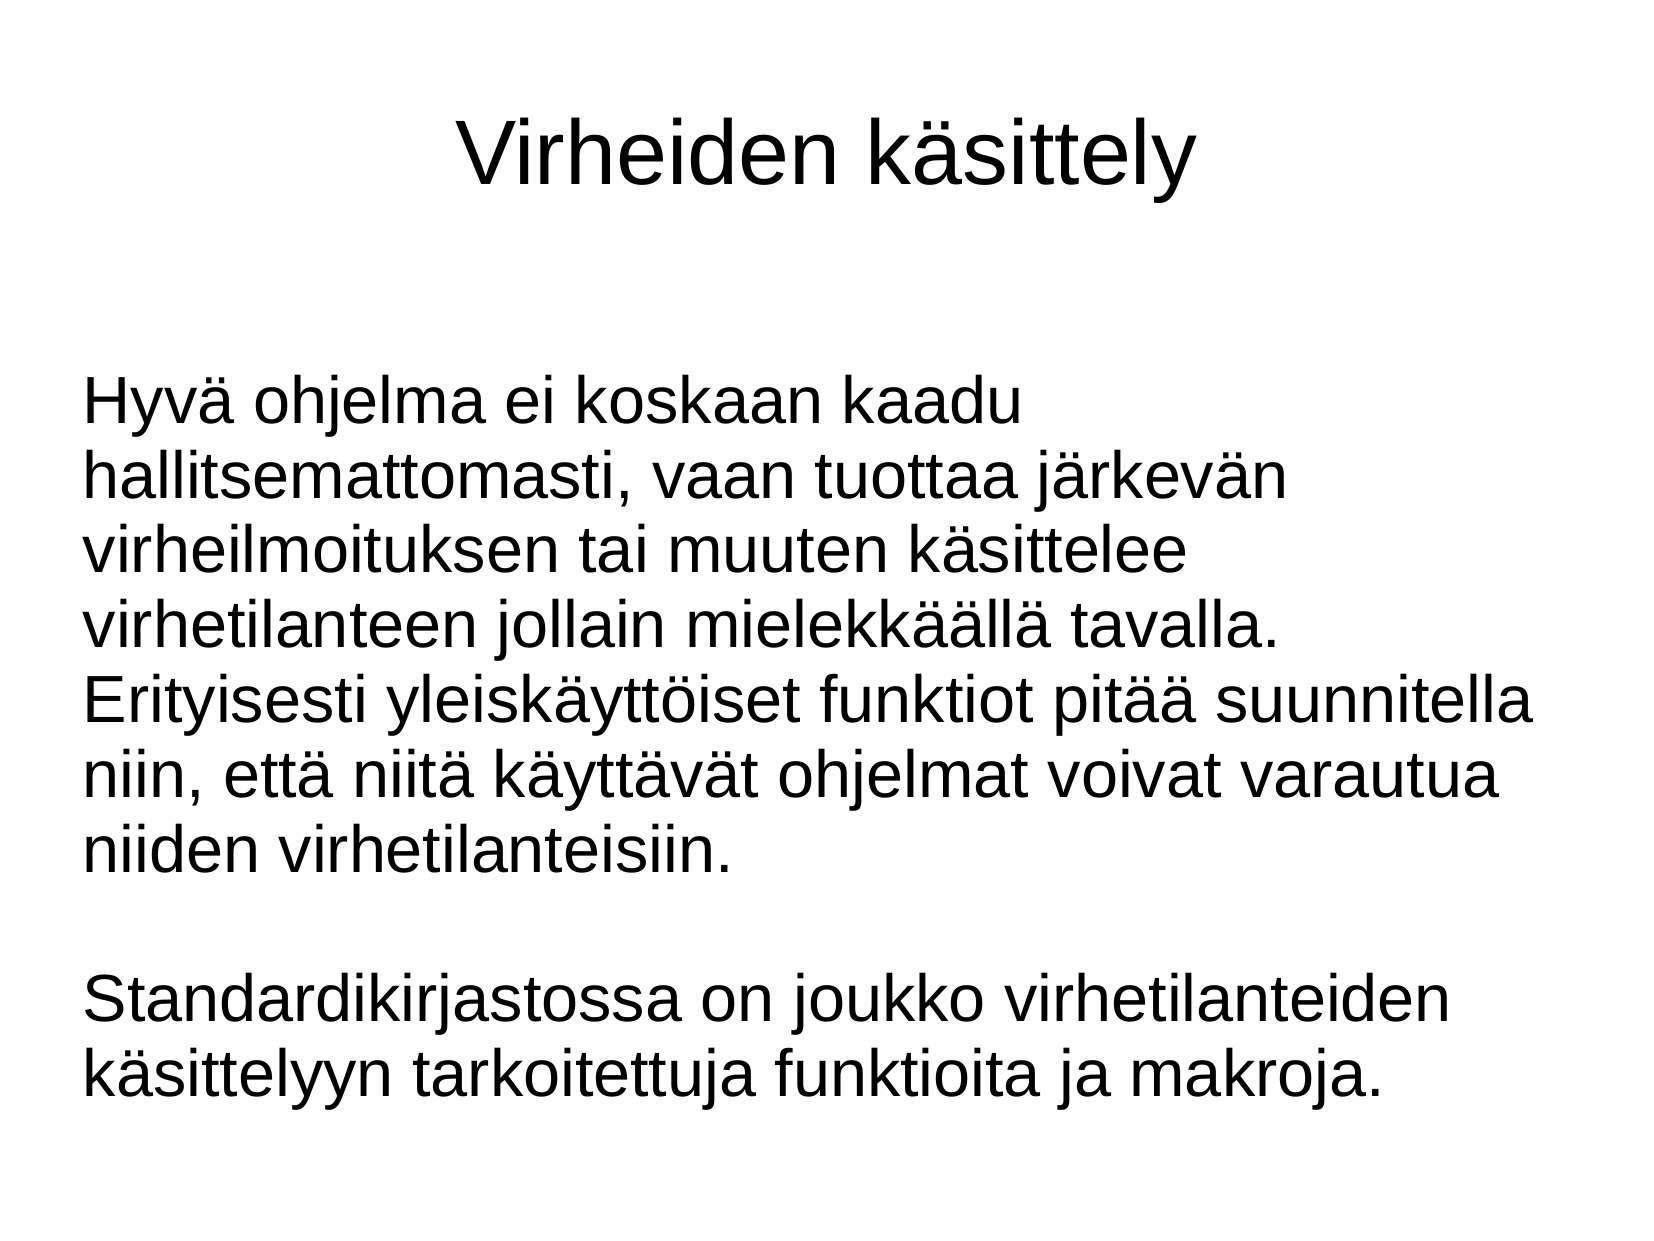

# Virheiden käsittely
Hyvä ohjelma ei koskaan kaadu hallitsemattomasti, vaan tuottaa järkevän virheilmoituksen tai muuten käsittelee virhetilanteen jollain mielekkäällä tavalla.
Erityisesti yleiskäyttöiset funktiot pitää suunnitella niin, että niitä käyttävät ohjelmat voivat varautua niiden virhetilanteisiin.
Standardikirjastossa on joukko virhetilanteiden käsittelyyn tarkoitettuja funktioita ja makroja.